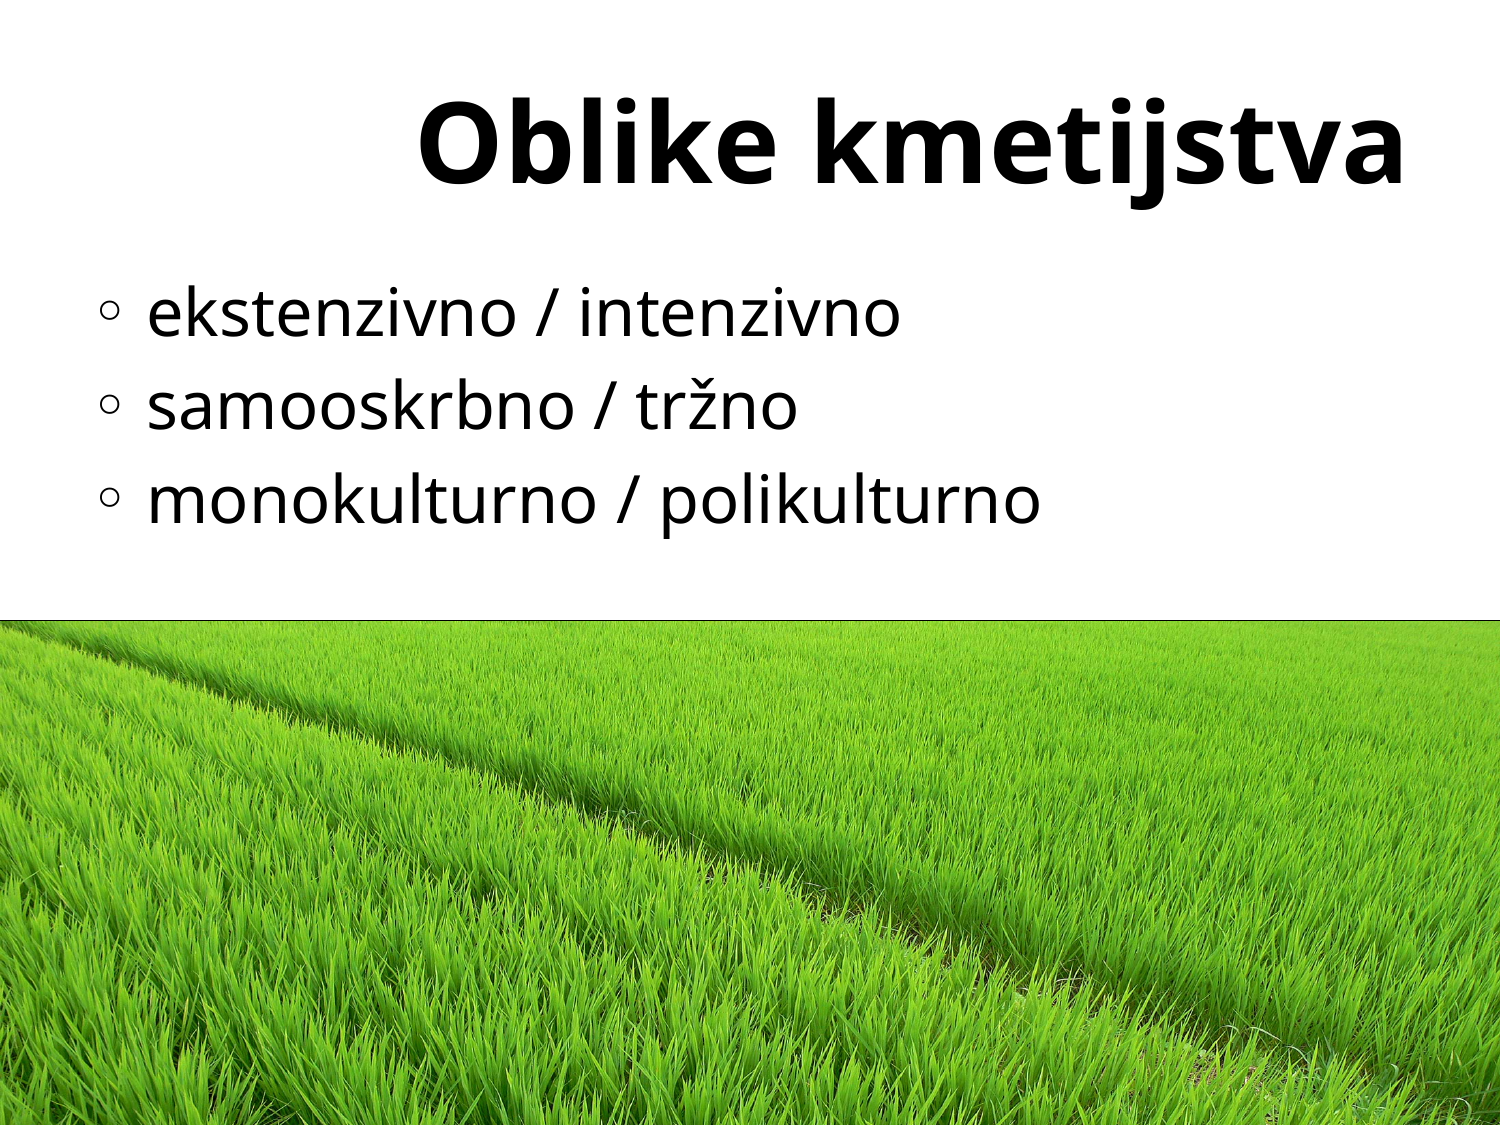

# Oblike kmetijstva
ekstenzivno / intenzivno
samooskrbno / tržno
monokulturno / polikulturno